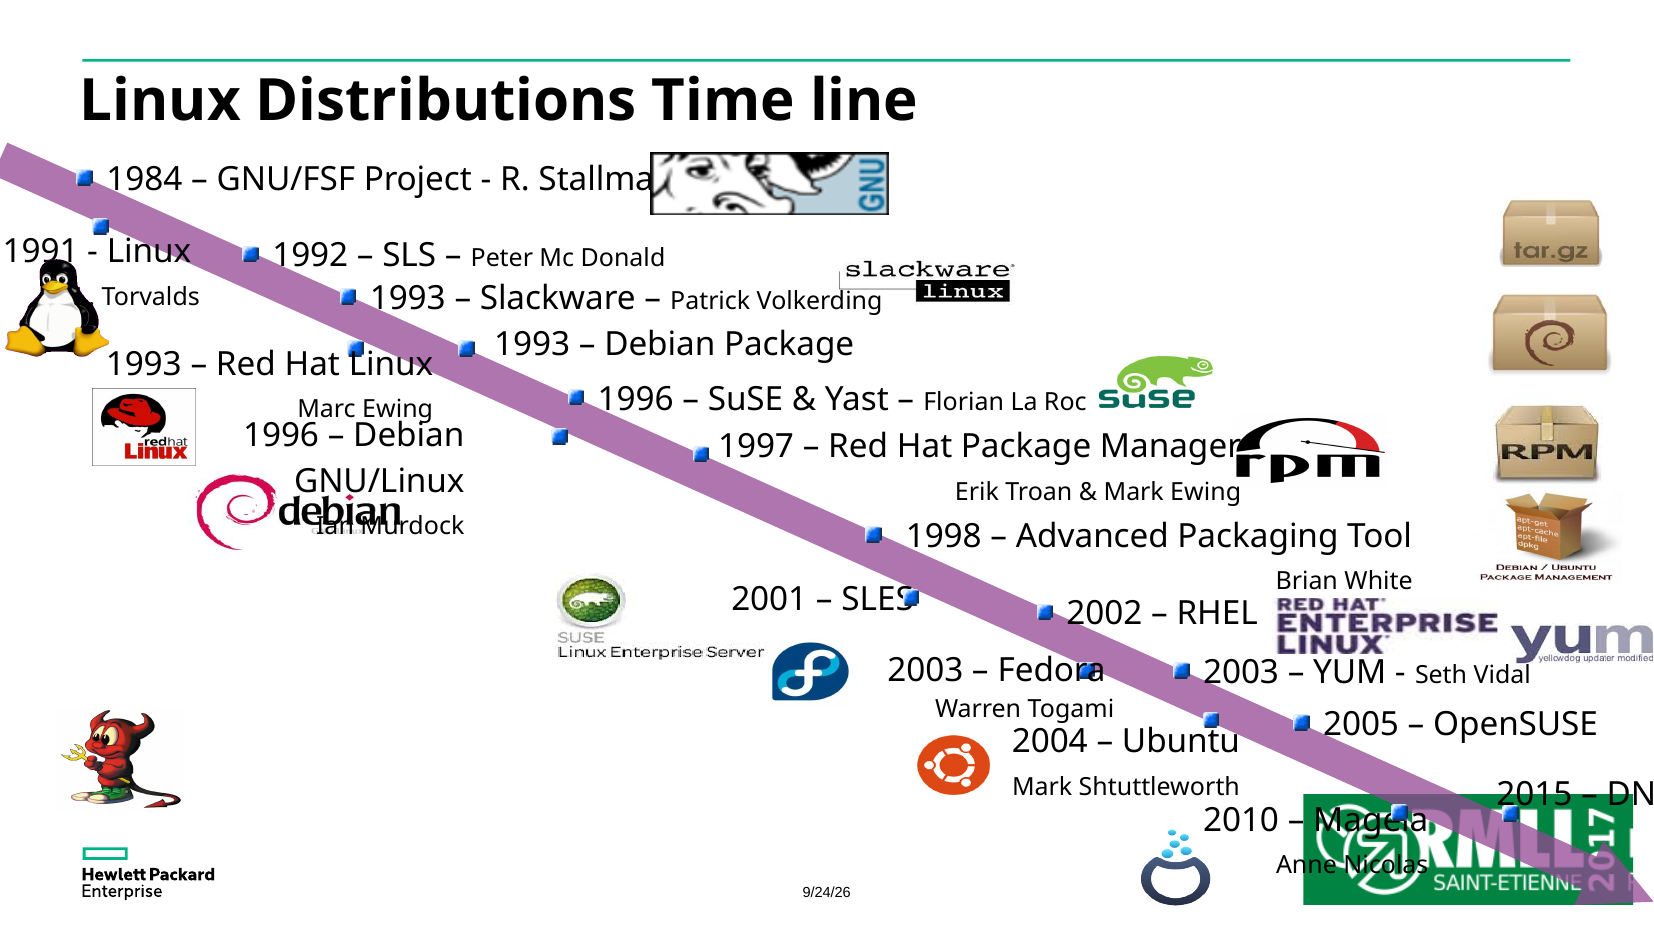

Linux Distributions Time line
1984 – GNU/FSF Project - R. Stallman
1991 - Linux
L. Torvalds
1992 – SLS – Peter Mc Donald
1993 – Slackware – Patrick Volkerding
1993 – Debian Package
1993 – Red Hat Linux
Marc Ewing
1996 – SuSE & Yast – Florian La Roche
1996 – Debian GNU/Linux
Ian Murdock
1997 – Red Hat Package Manager
Erik Troan & Mark Ewing
1998 – Advanced Packaging Tool
Brian White
2001 – SLES
2002 – RHEL
2003 – Fedora
Warren Togami
2003 – YUM - Seth Vidal
2005 – OpenSUSE
2004 – Ubuntu
Mark Shtuttleworth
2015 – DNF
2010 – Mageia
Anne Nicolas
7